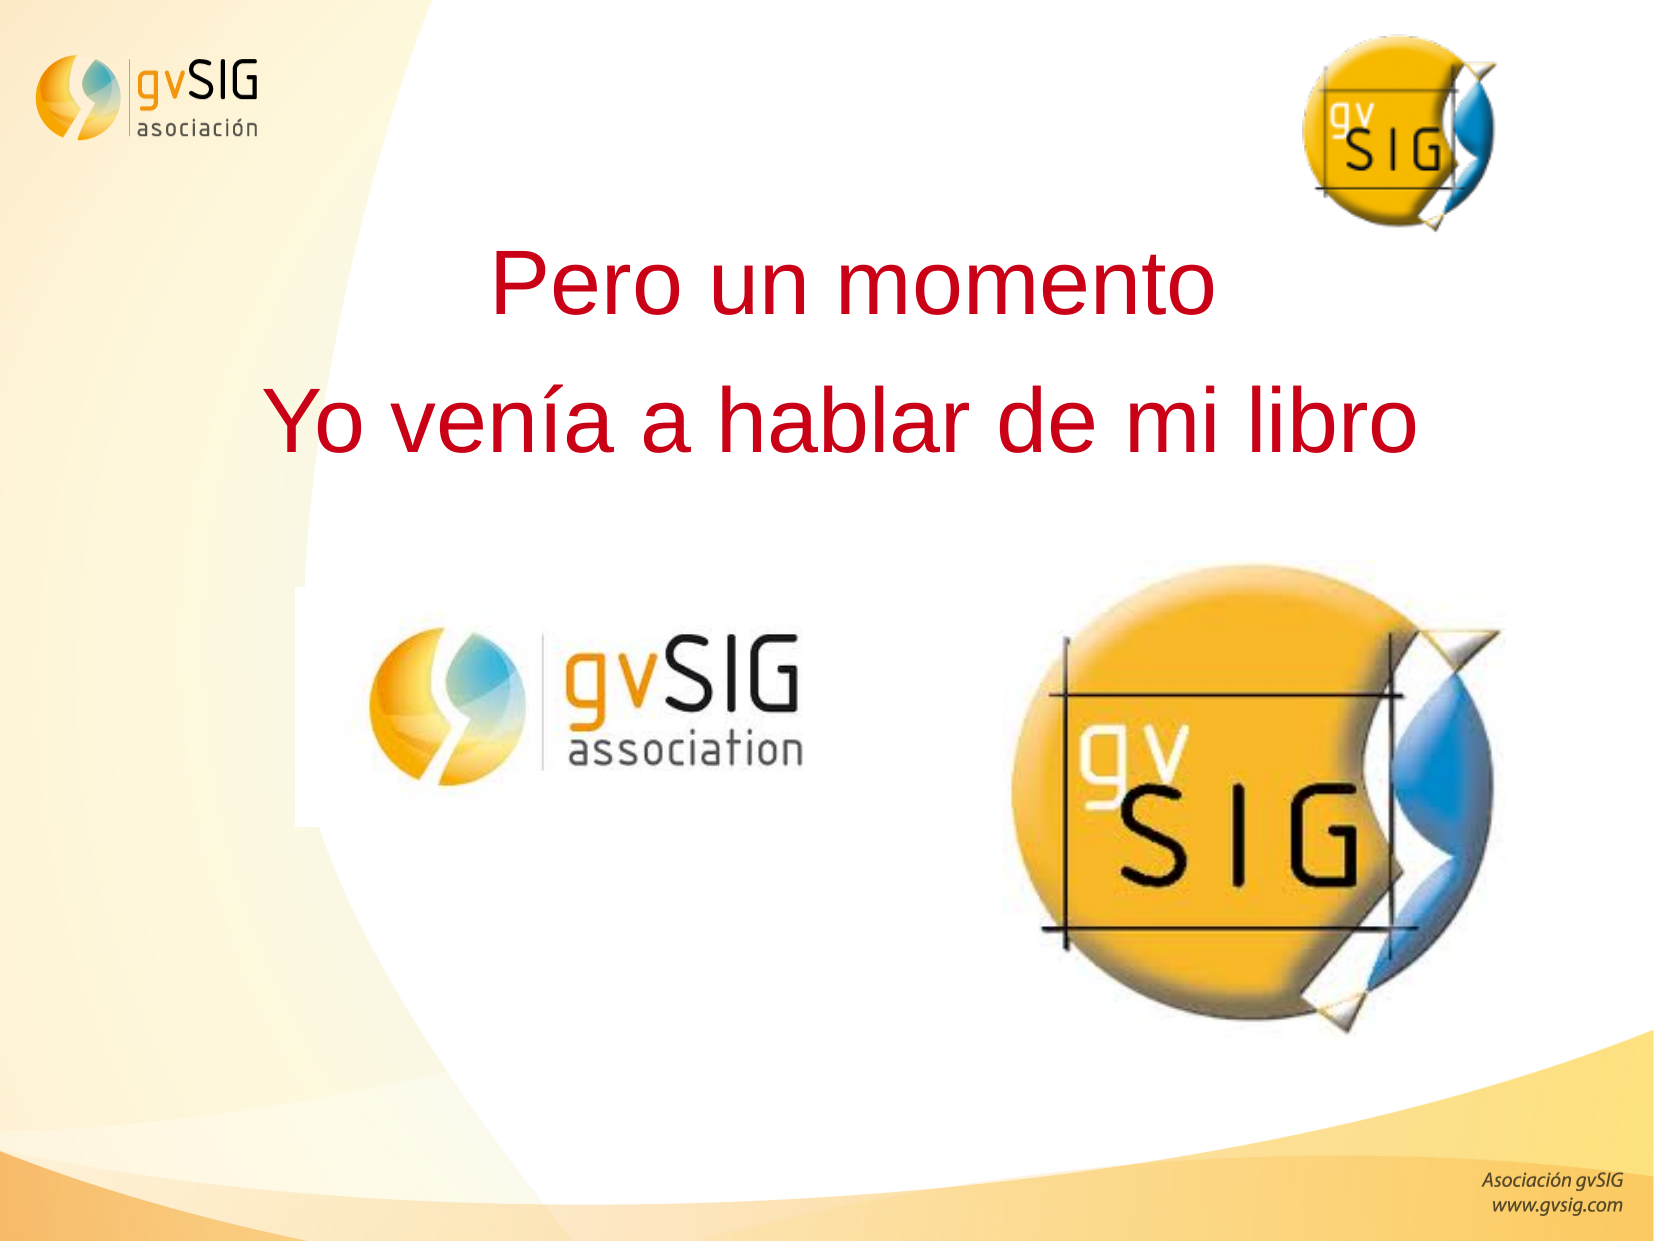

Pero un momento
Yo venía a hablar de mi libro